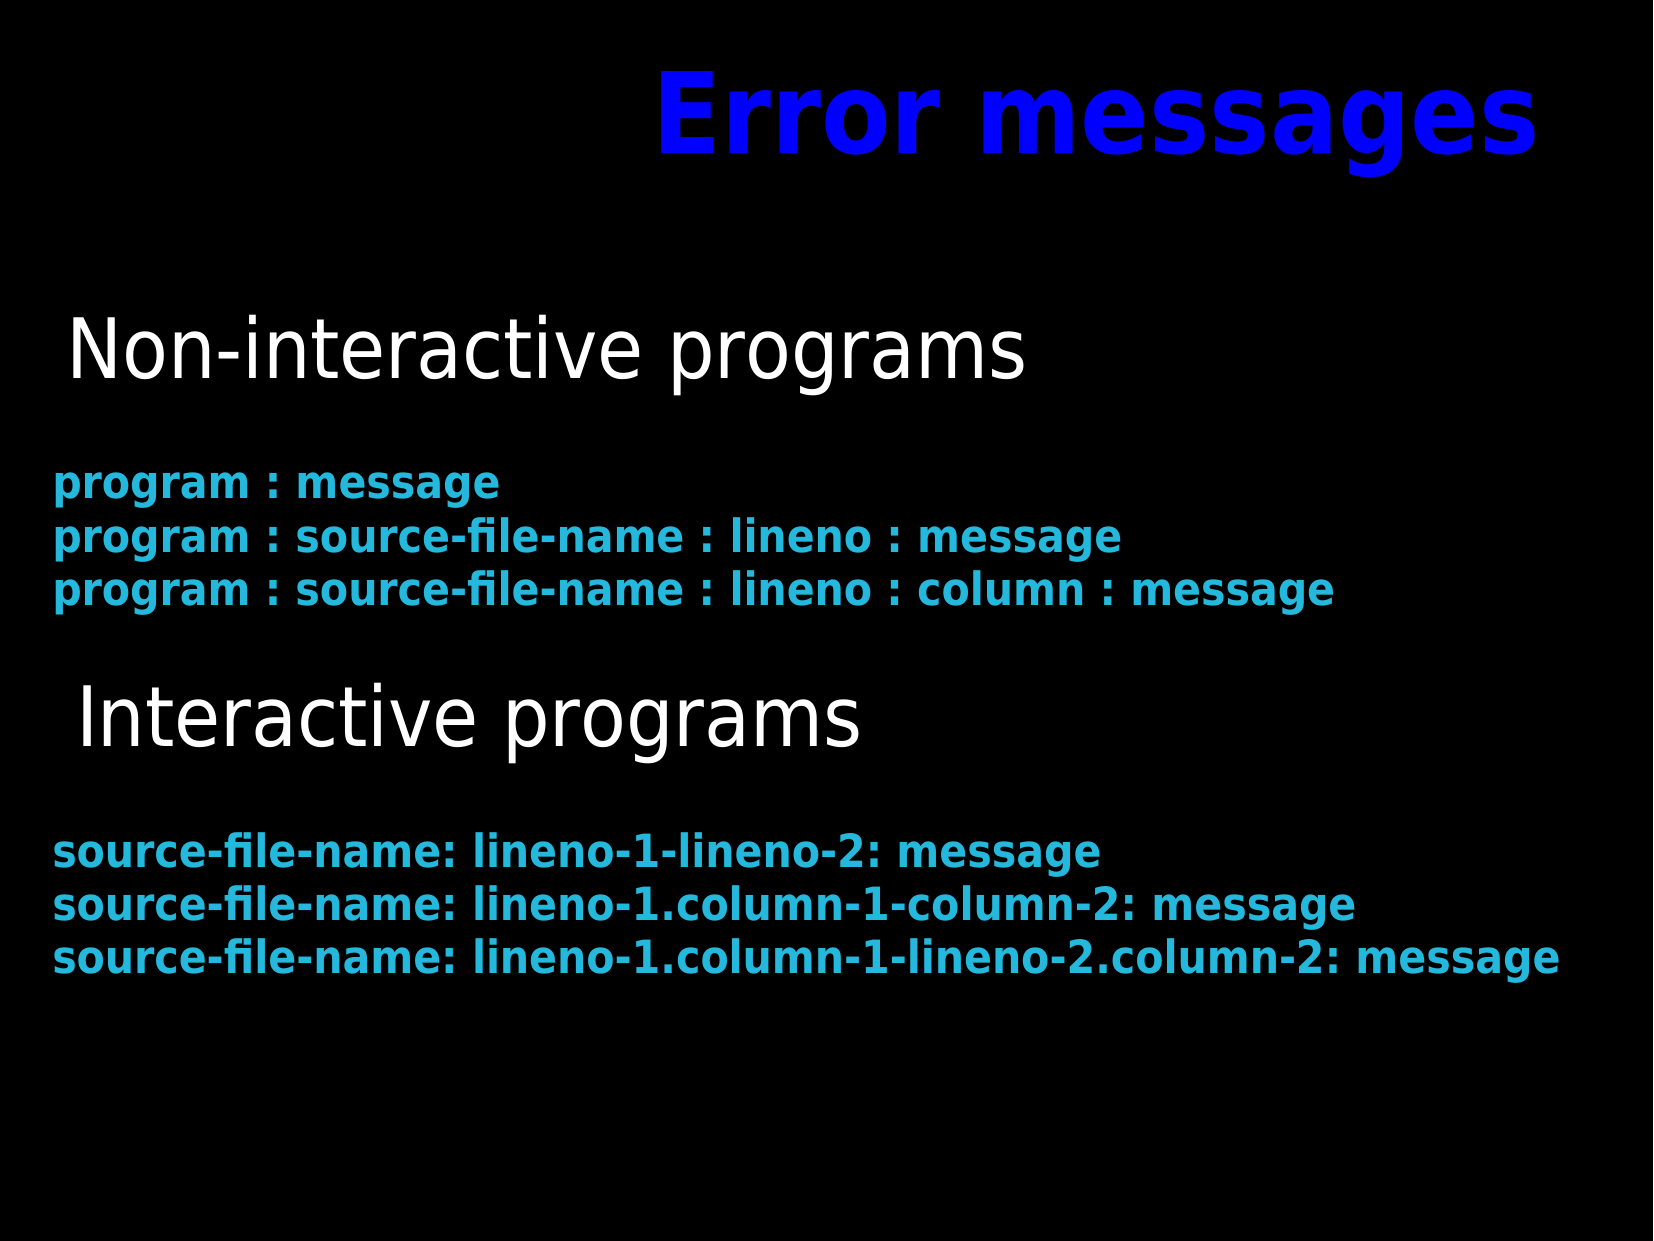

Error messages
 Non-interactive programs
program : message
program : source-file-name : lineno : message
program : source-file-name : lineno : column : message
 Interactive programs
source-file-name: lineno-1-lineno-2: message
source-file-name: lineno-1.column-1-column-2: message
source-file-name: lineno-1.column-1-lineno-2.column-2: message